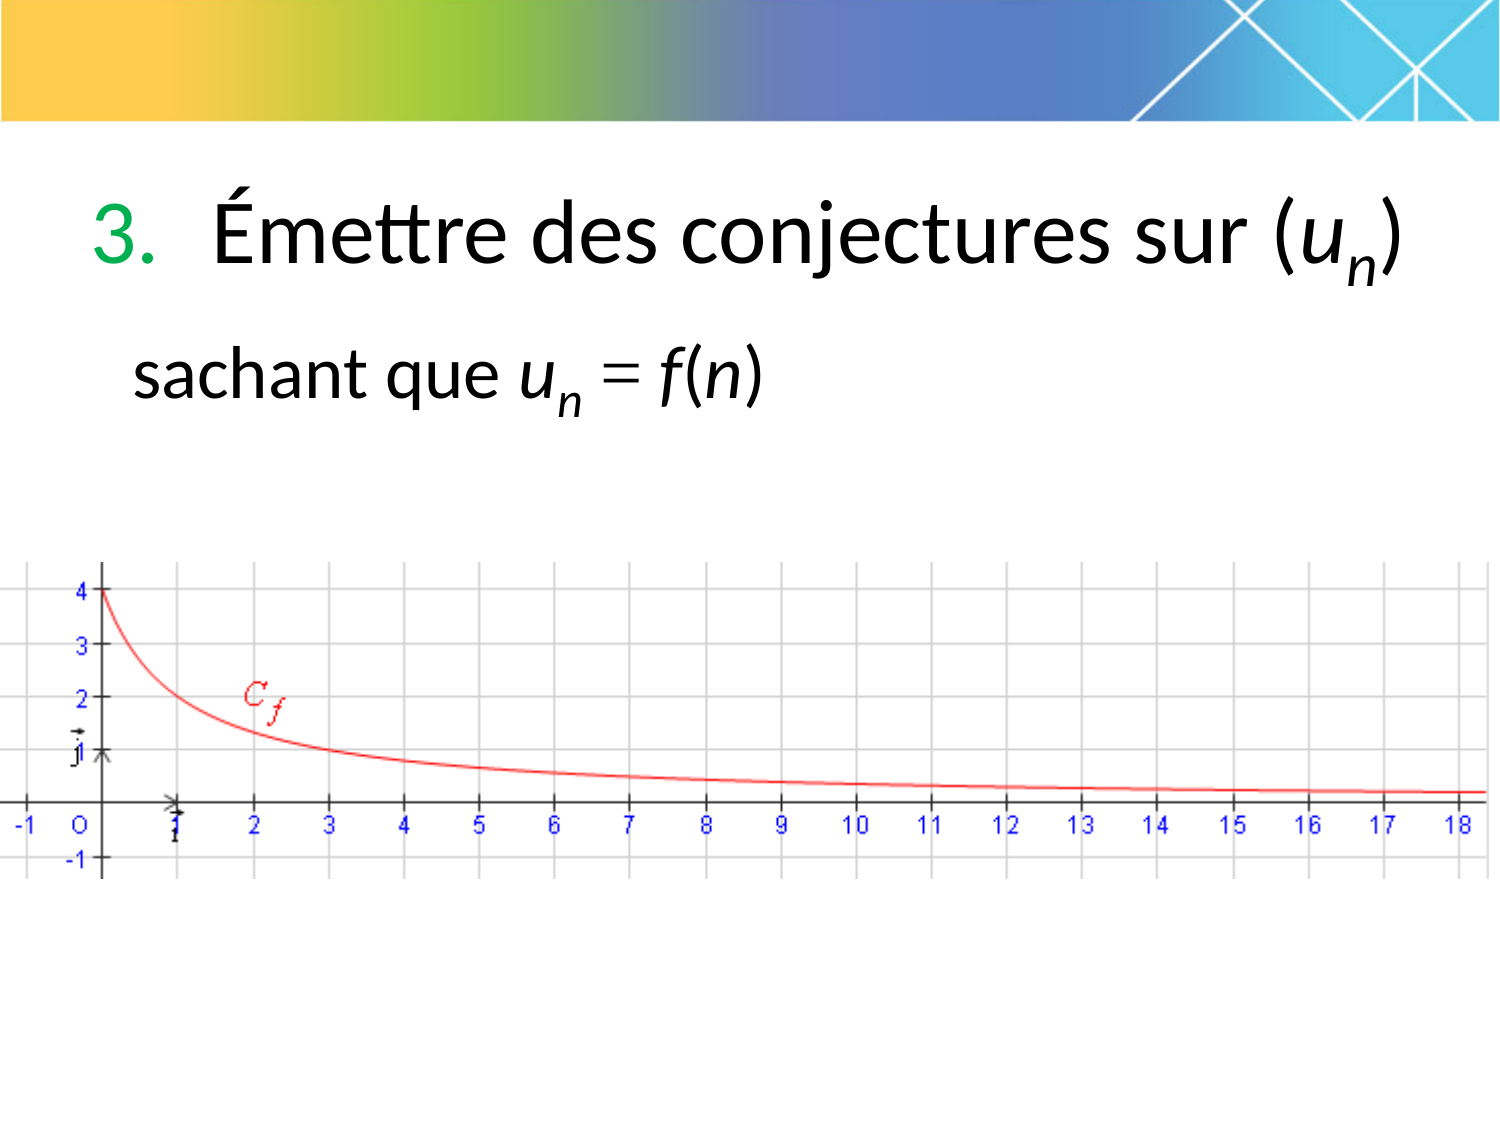

# Émettre des conjectures sur (un)
sachant que un = f(n)